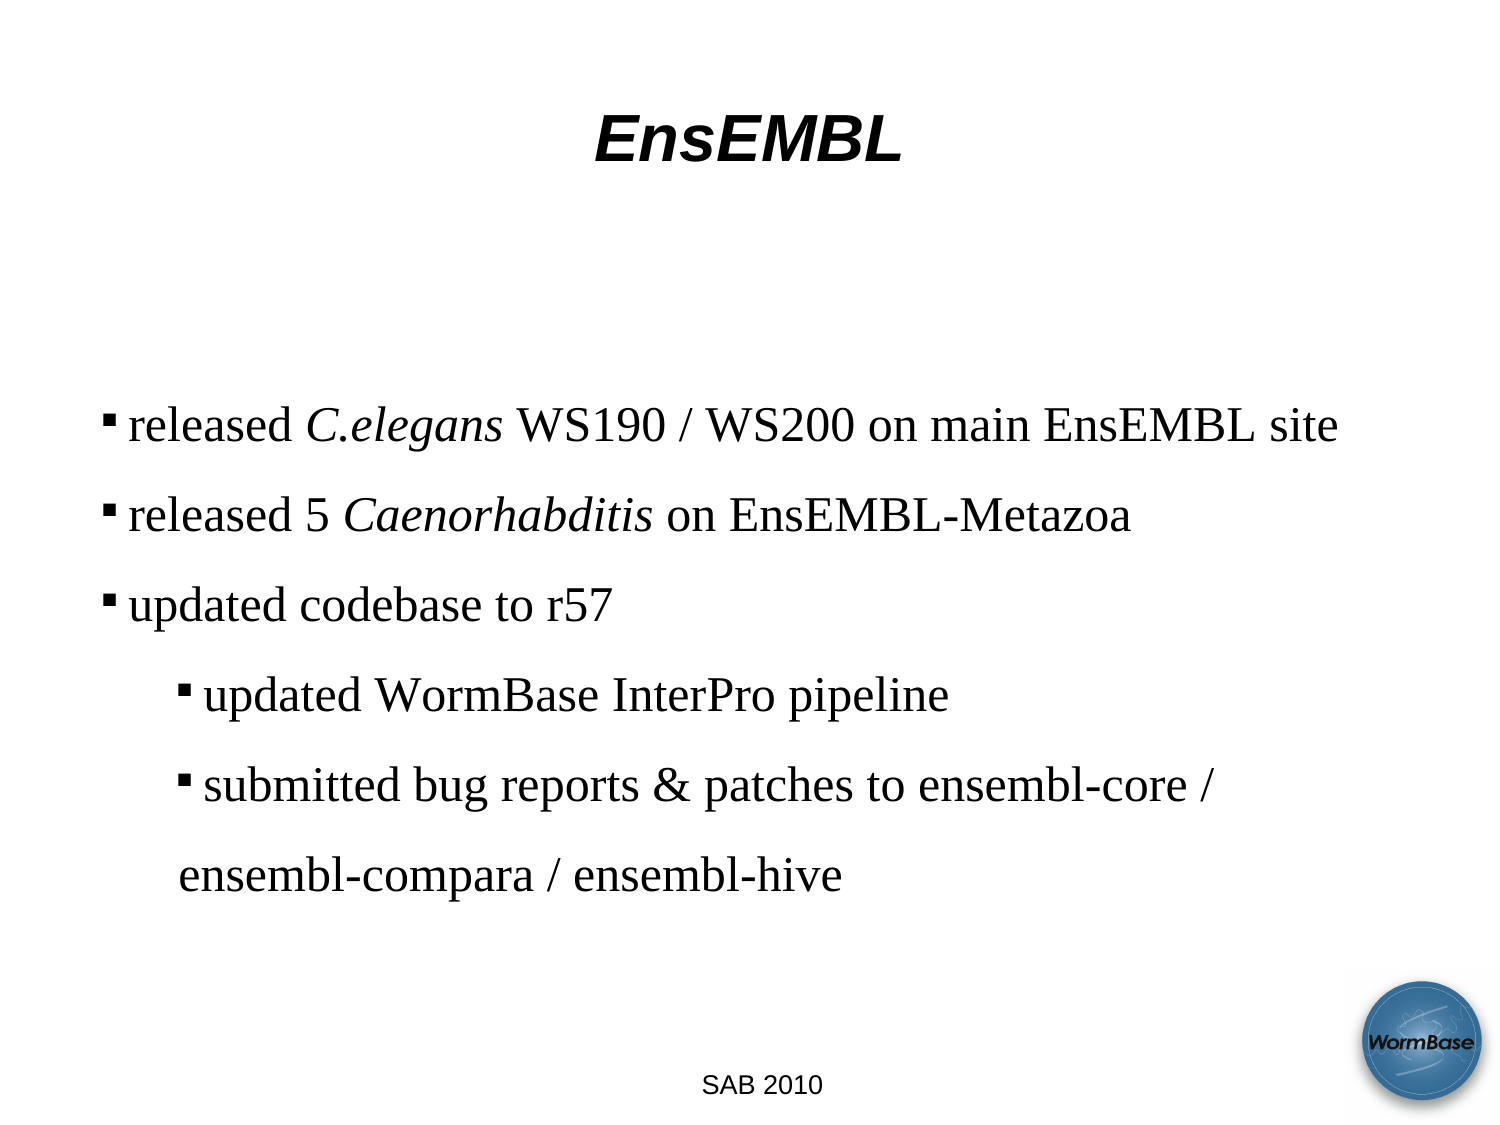

# EnsEMBL
 released C.elegans WS190 / WS200 on main EnsEMBL site
 released 5 Caenorhabditis on EnsEMBL-Metazoa
 updated codebase to r57
 updated WormBase InterPro pipeline
 submitted bug reports & patches to ensembl-core / ensembl-compara / ensembl-hive